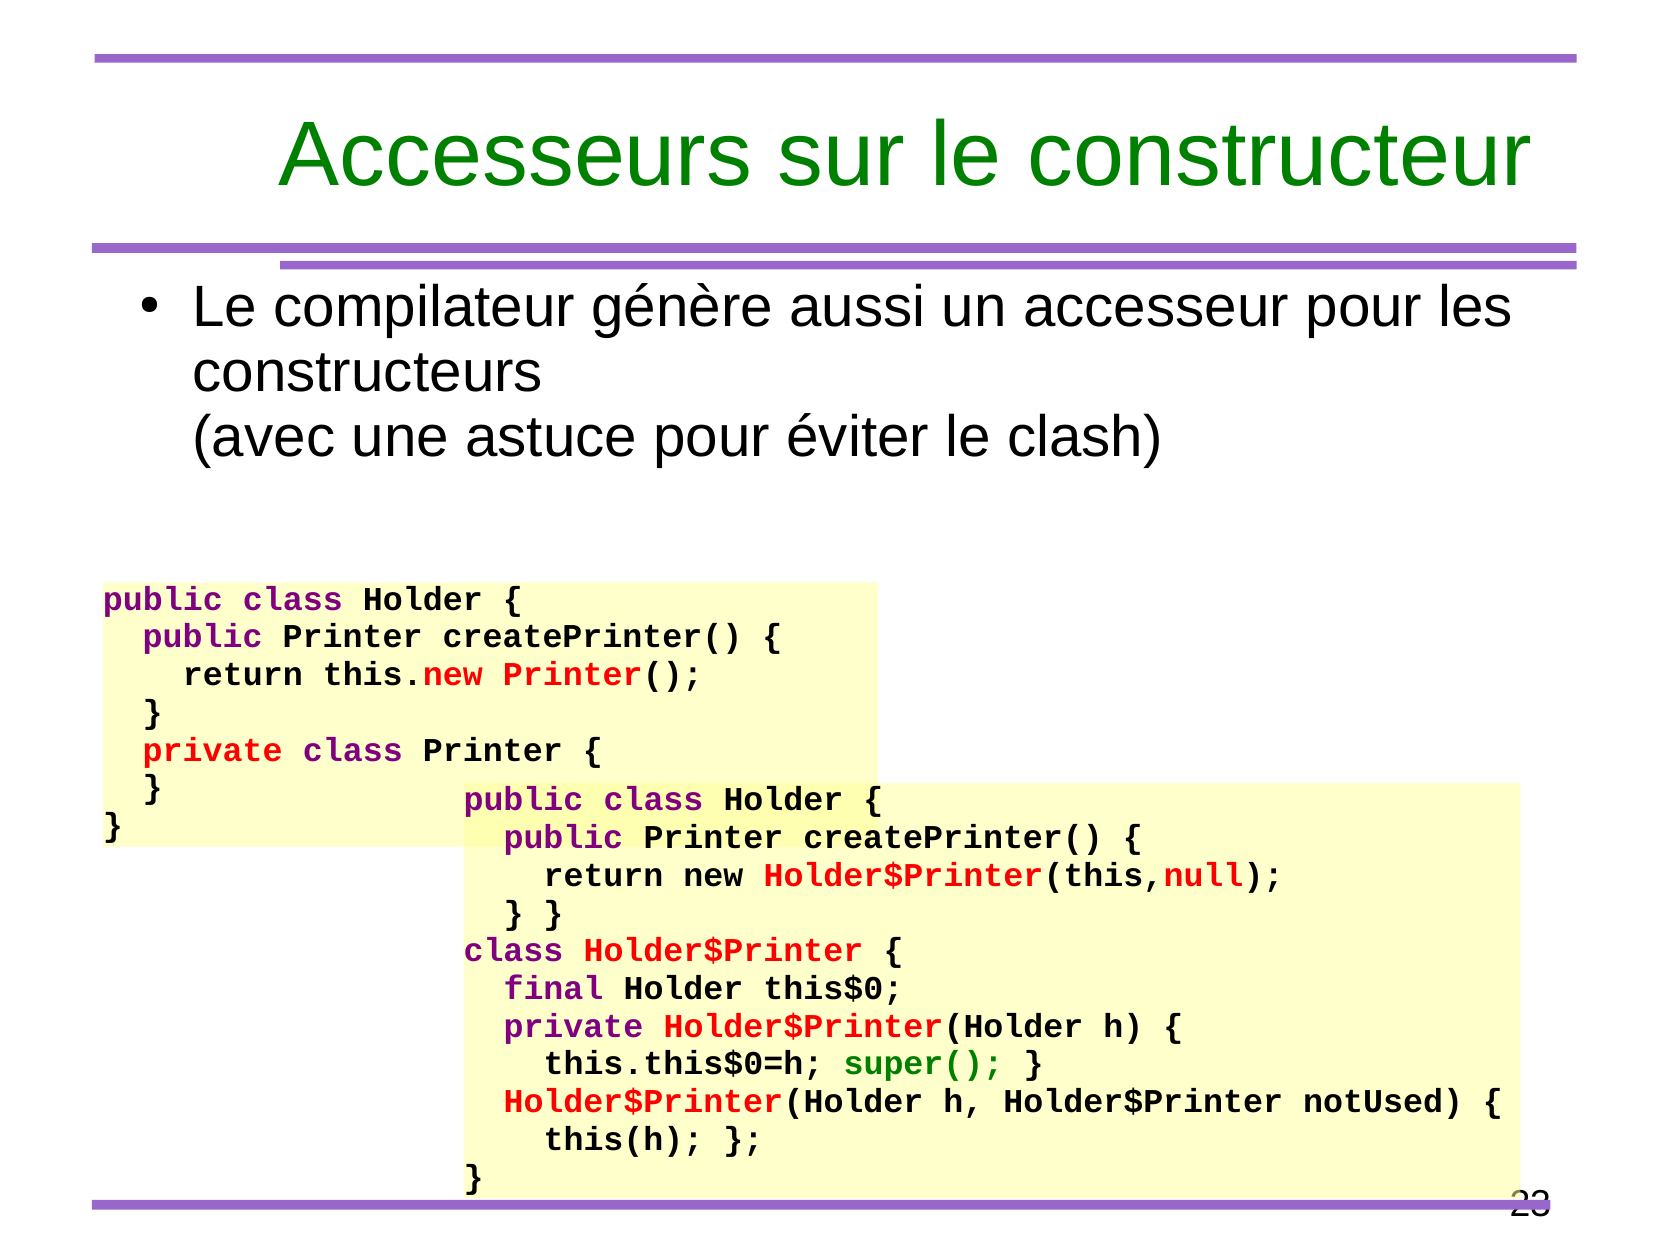

# Accesseurs sur le constructeur
Le compilateur génère aussi un accesseur pour les constructeurs
(avec une astuce pour éviter le clash)
public class Holder {
 public Printer createPrinter() {
 return this.new Printer();
 }
 private class Printer {
 }
}
public class Holder {
 public Printer createPrinter() {
 return new Holder$Printer(this,null);
 } }
class Holder$Printer {
 final Holder this$0;
 private Holder$Printer(Holder h) {
 this.this$0=h; super(); }
 Holder$Printer(Holder h, Holder$Printer notUsed) {
 this(h); };
}